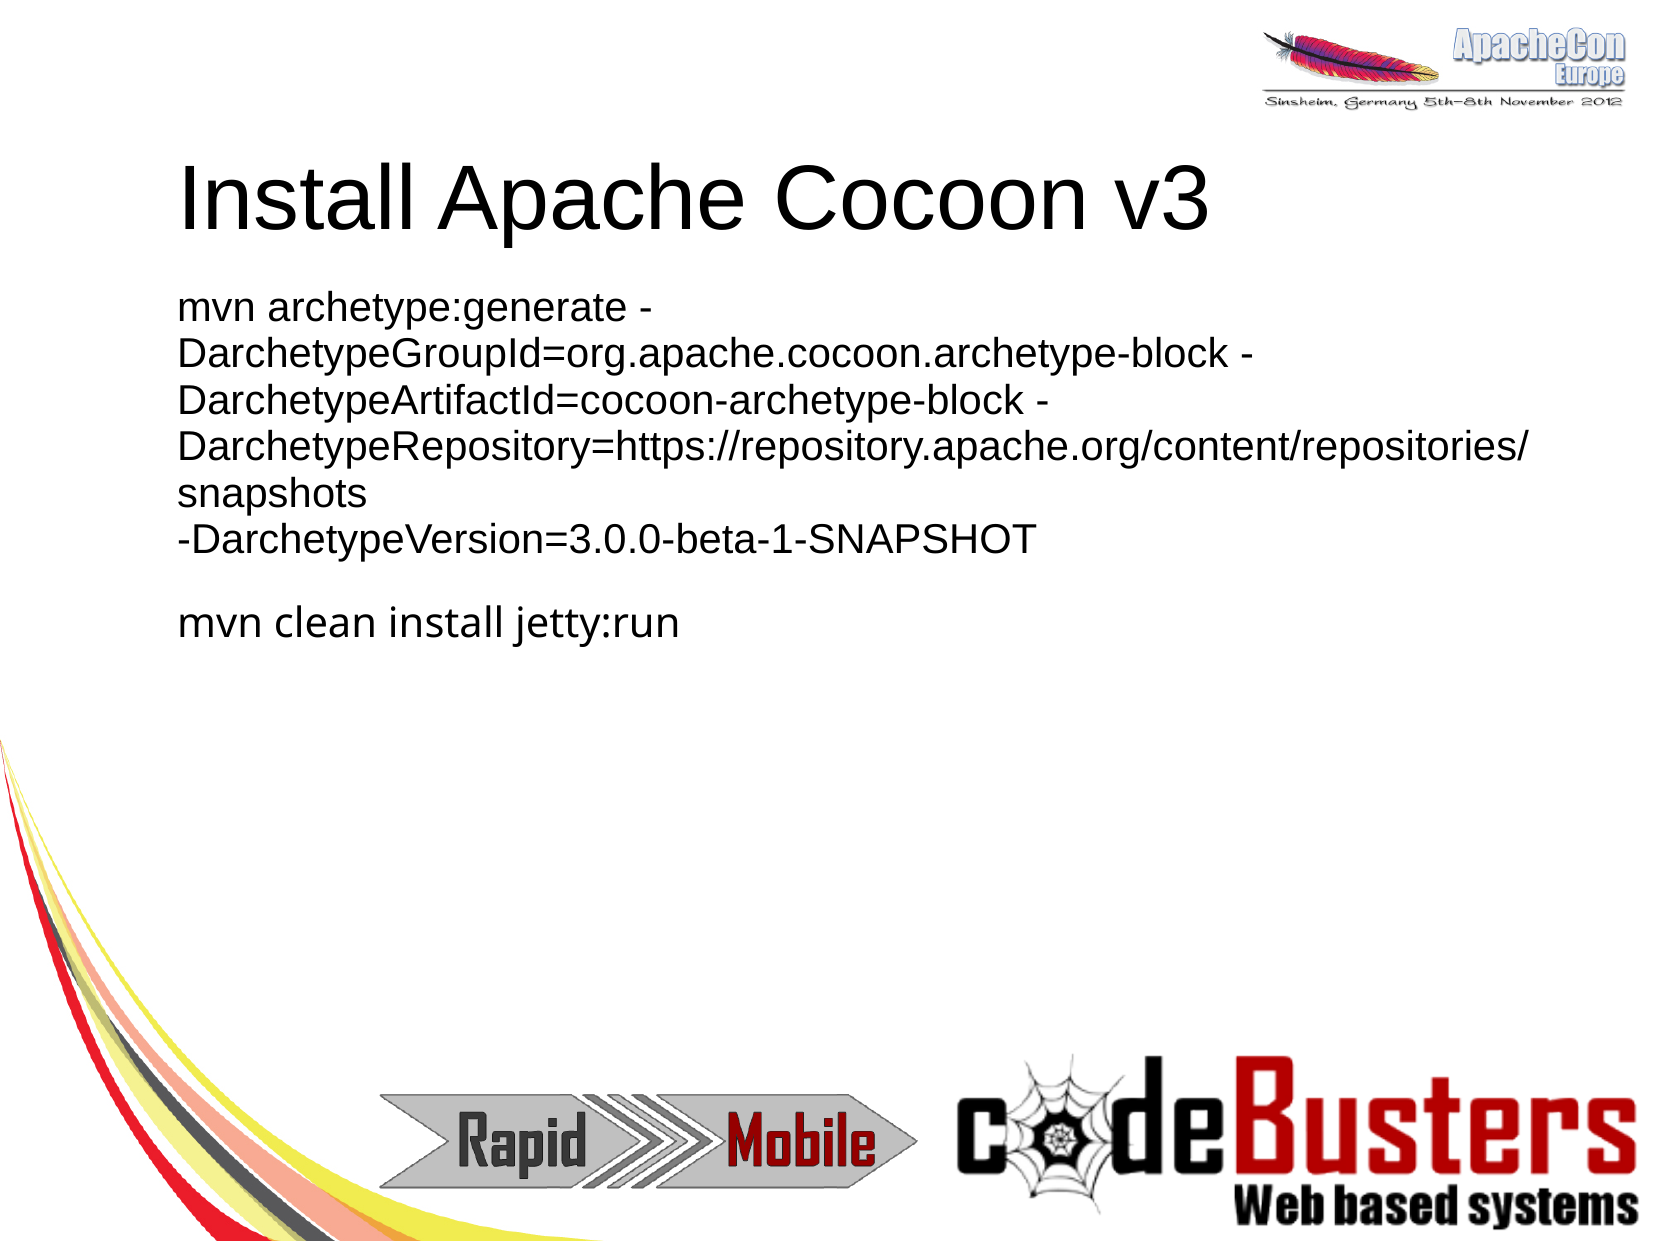

# Install Apache Cocoon v3
mvn archetype:generate -DarchetypeGroupId=org.apache.cocoon.archetype-block -DarchetypeArtifactId=cocoon-archetype-block -DarchetypeRepository=https://repository.apache.org/content/repositories/snapshots
-DarchetypeVersion=3.0.0-beta-1-SNAPSHOT
mvn clean install jetty:run